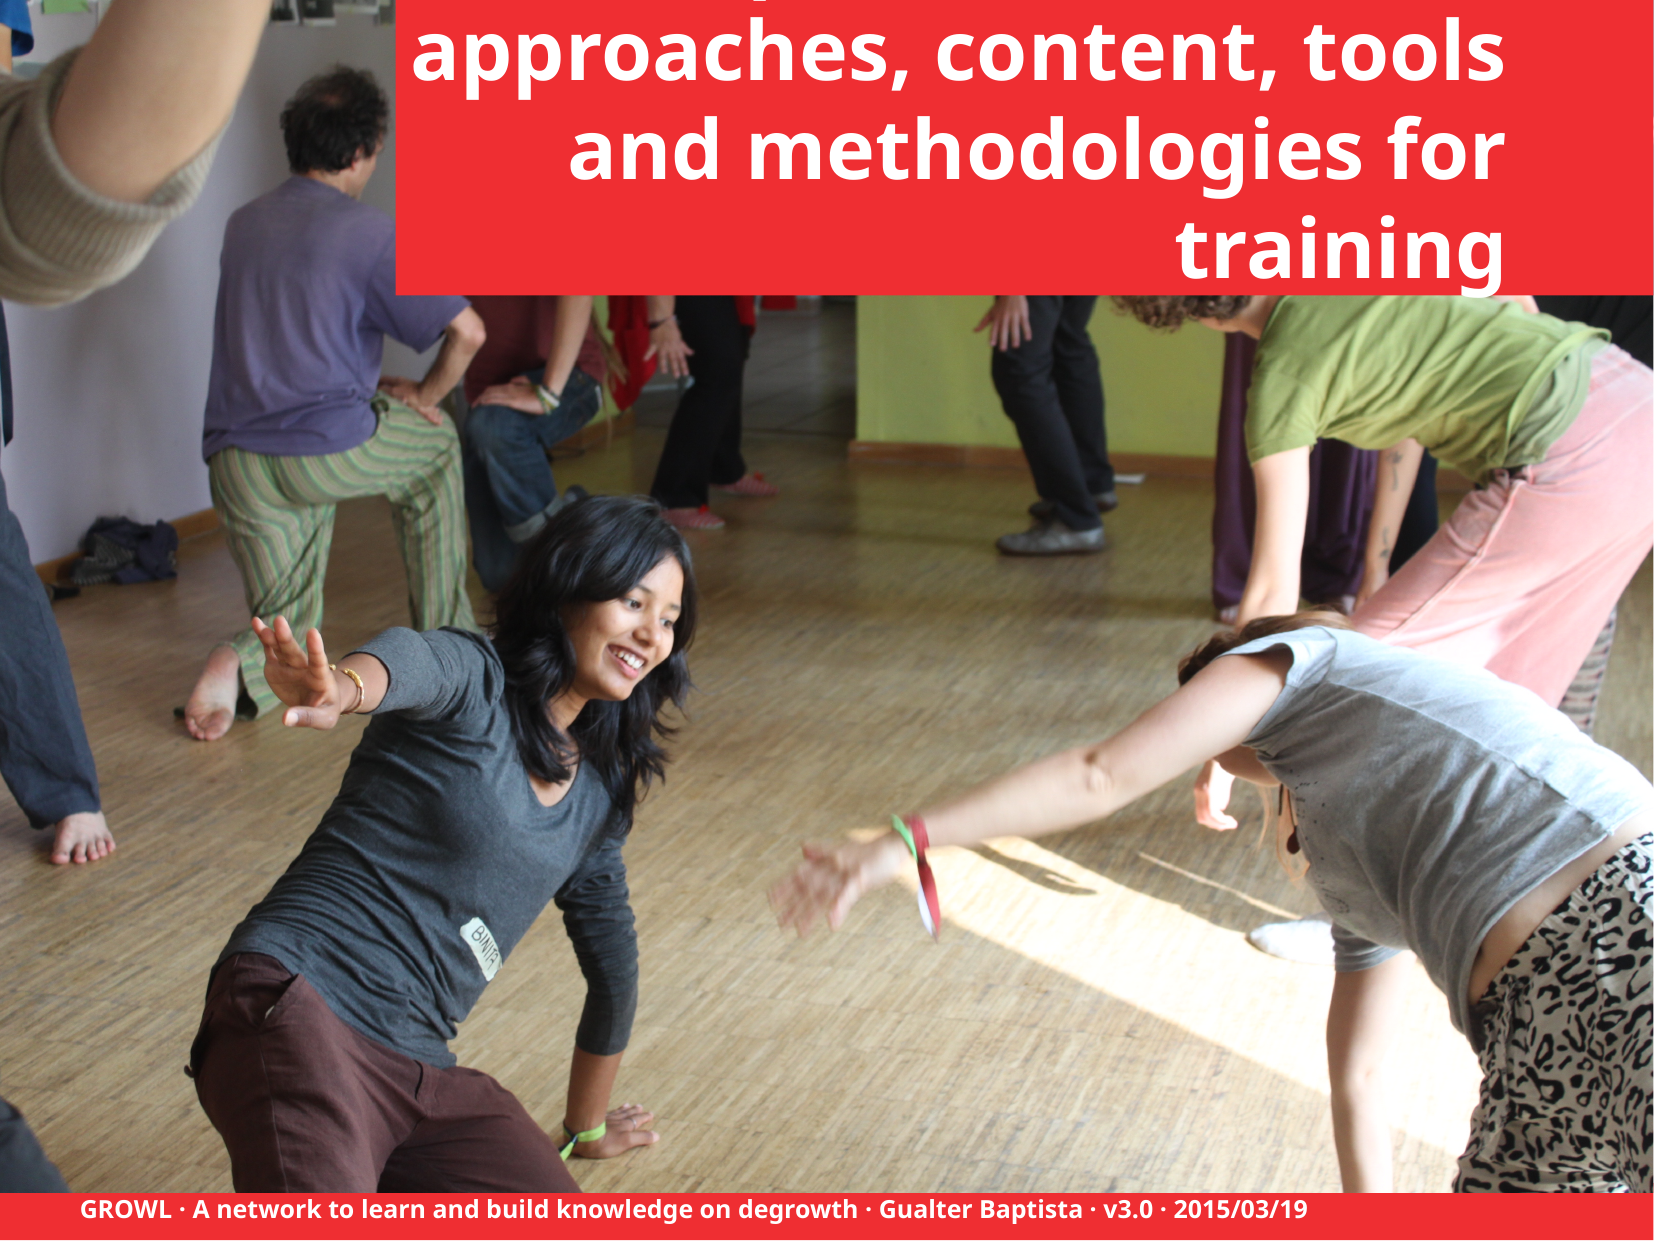

# Test, experience, combine approaches, content, tools and methodologies for training